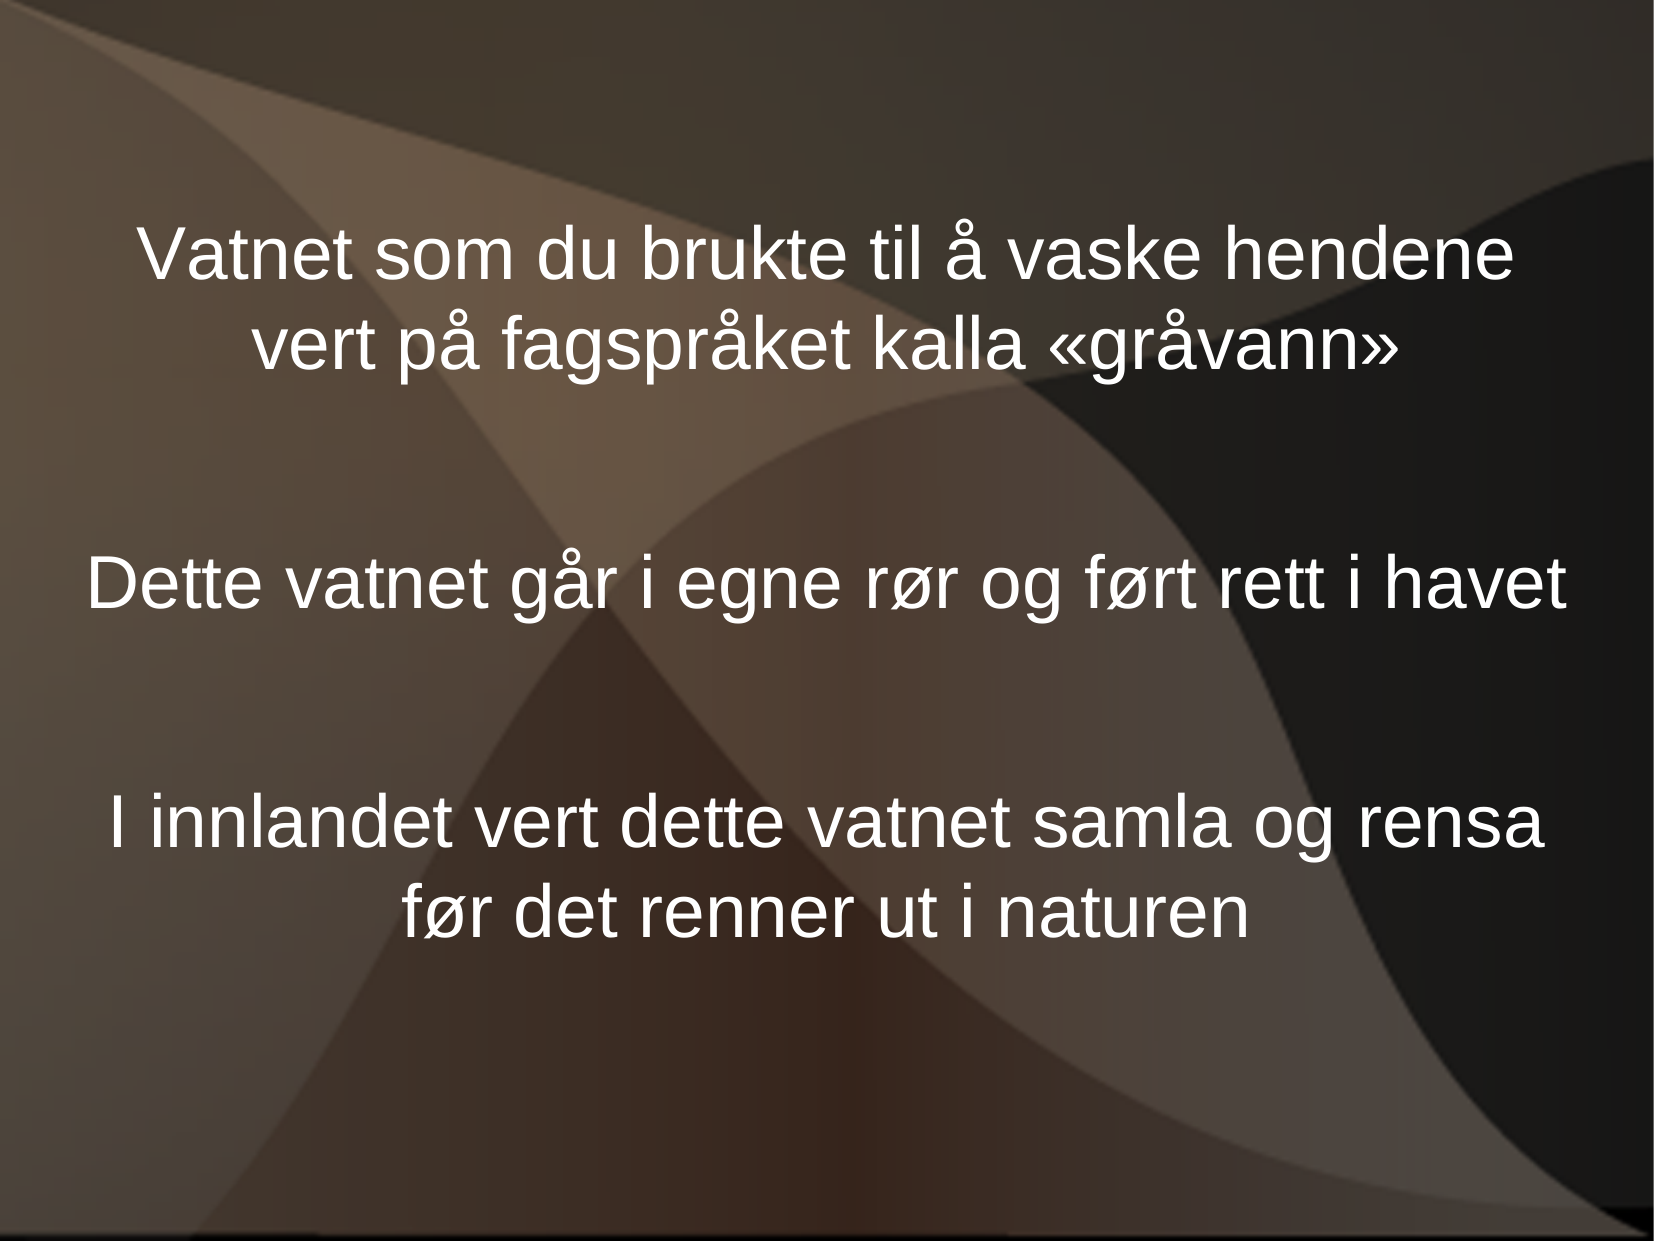

# Vatnet som du brukte til å vaske hendene vert på fagspråket kalla «gråvann»
Dette vatnet går i egne rør og ført rett i havet
I innlandet vert dette vatnet samla og rensa før det renner ut i naturen